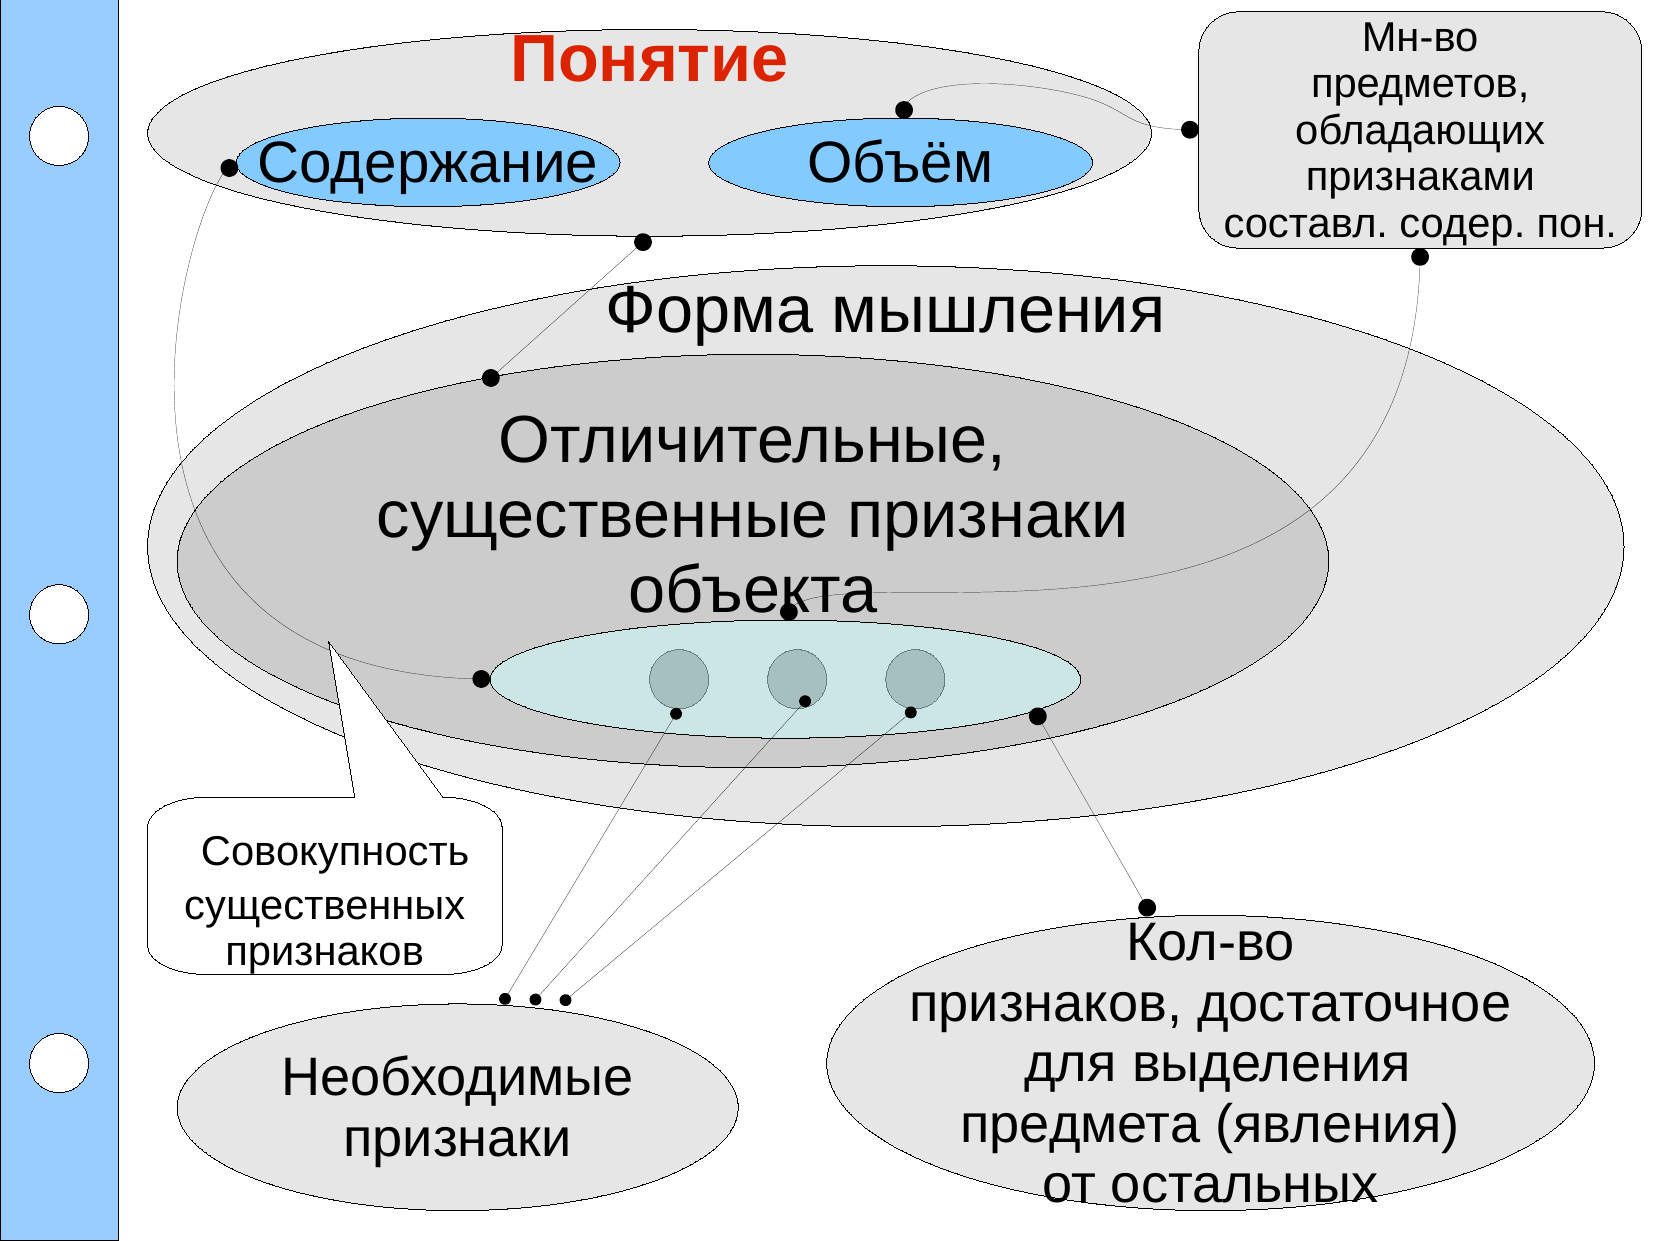

Мн-во
предметов,
обладающих
признаками
составл. содер. пон.
Понятие
Содержание
Объём
Форма мышления
Отличительные,
существенные признаки
объекта
 Совокупность
существенных признаков
Кол-во
признаков, достаточное
 для выделения
предмета (явления)
от остальных
Необходимые
признаки